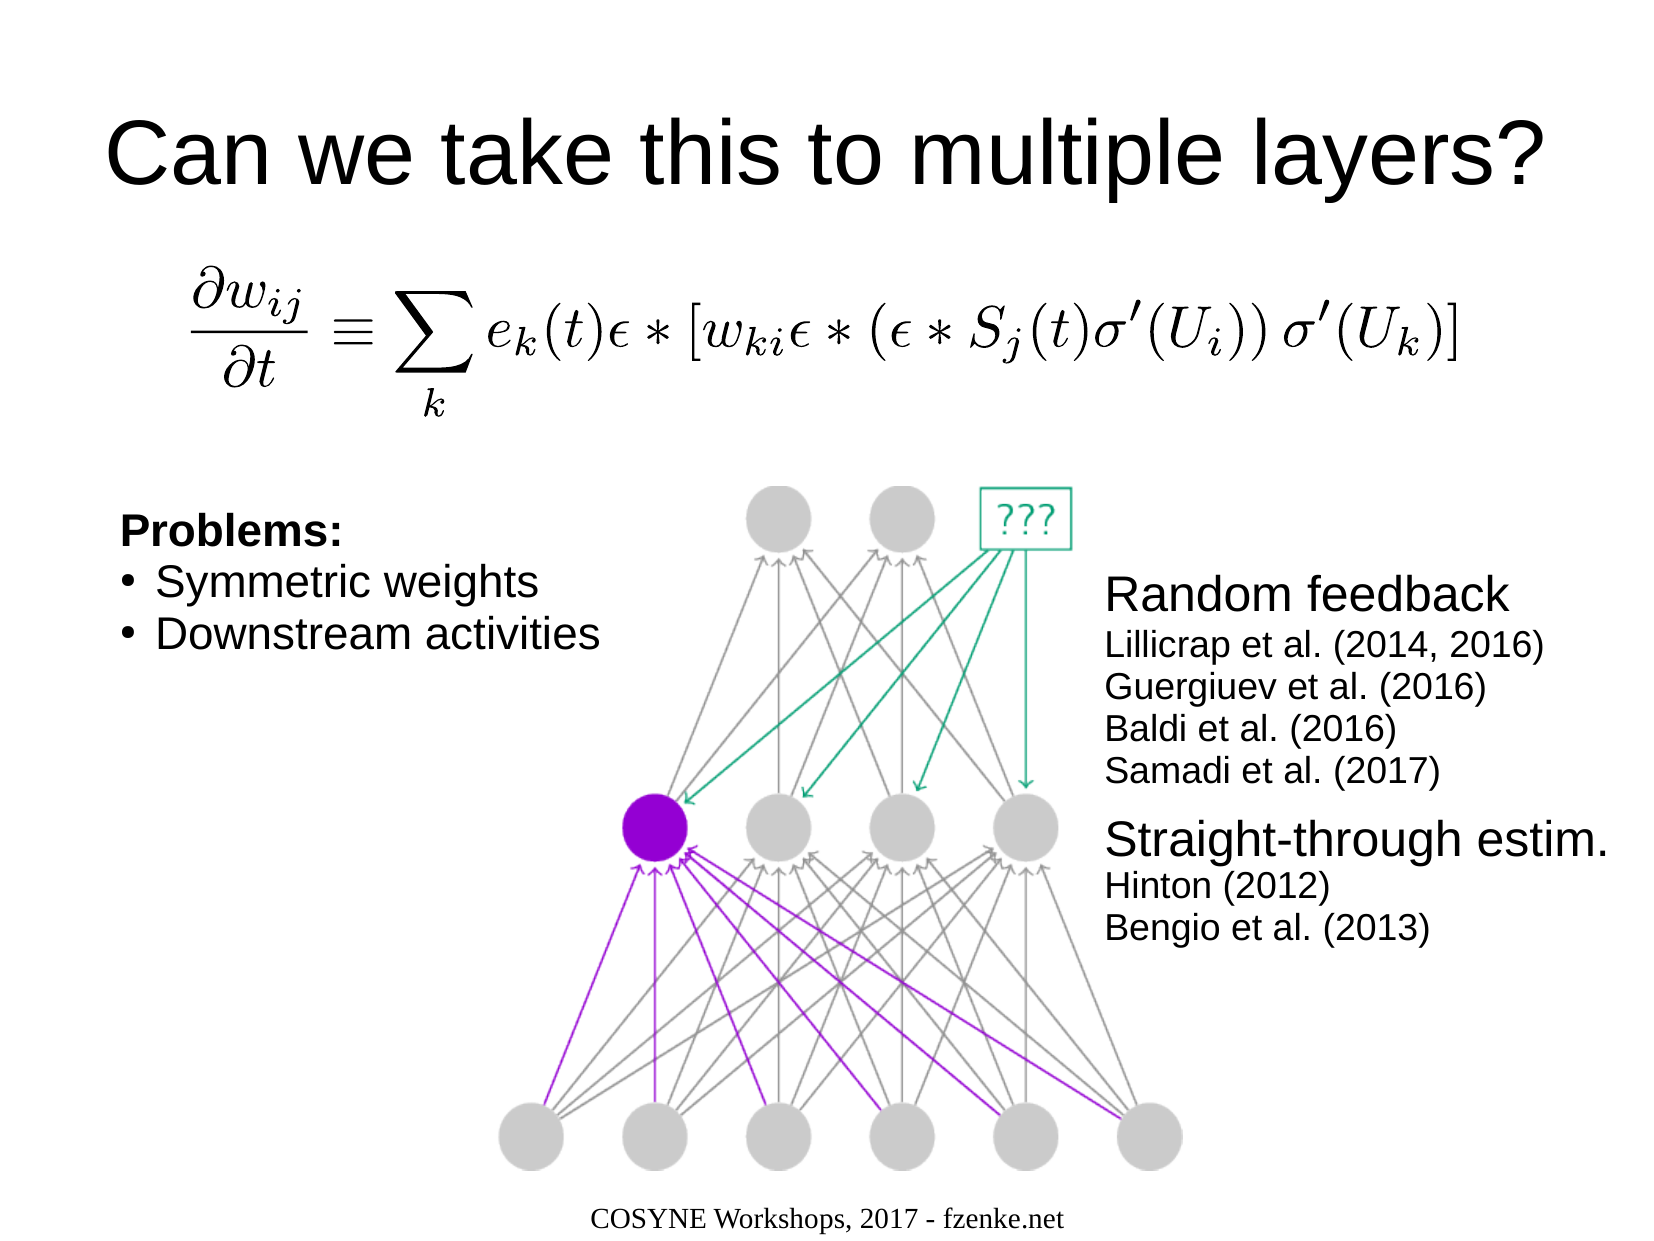

# Can we take this to multiple layers?
Problems:
Symmetric weights
Downstream activities
Random feedback
Lillicrap et al. (2014, 2016)
Guergiuev et al. (2016)
Baldi et al. (2016)
Samadi et al. (2017)
Straight-through estim.
Hinton (2012)
Bengio et al. (2013)
COSYNE Workshops, 2017 - fzenke.net